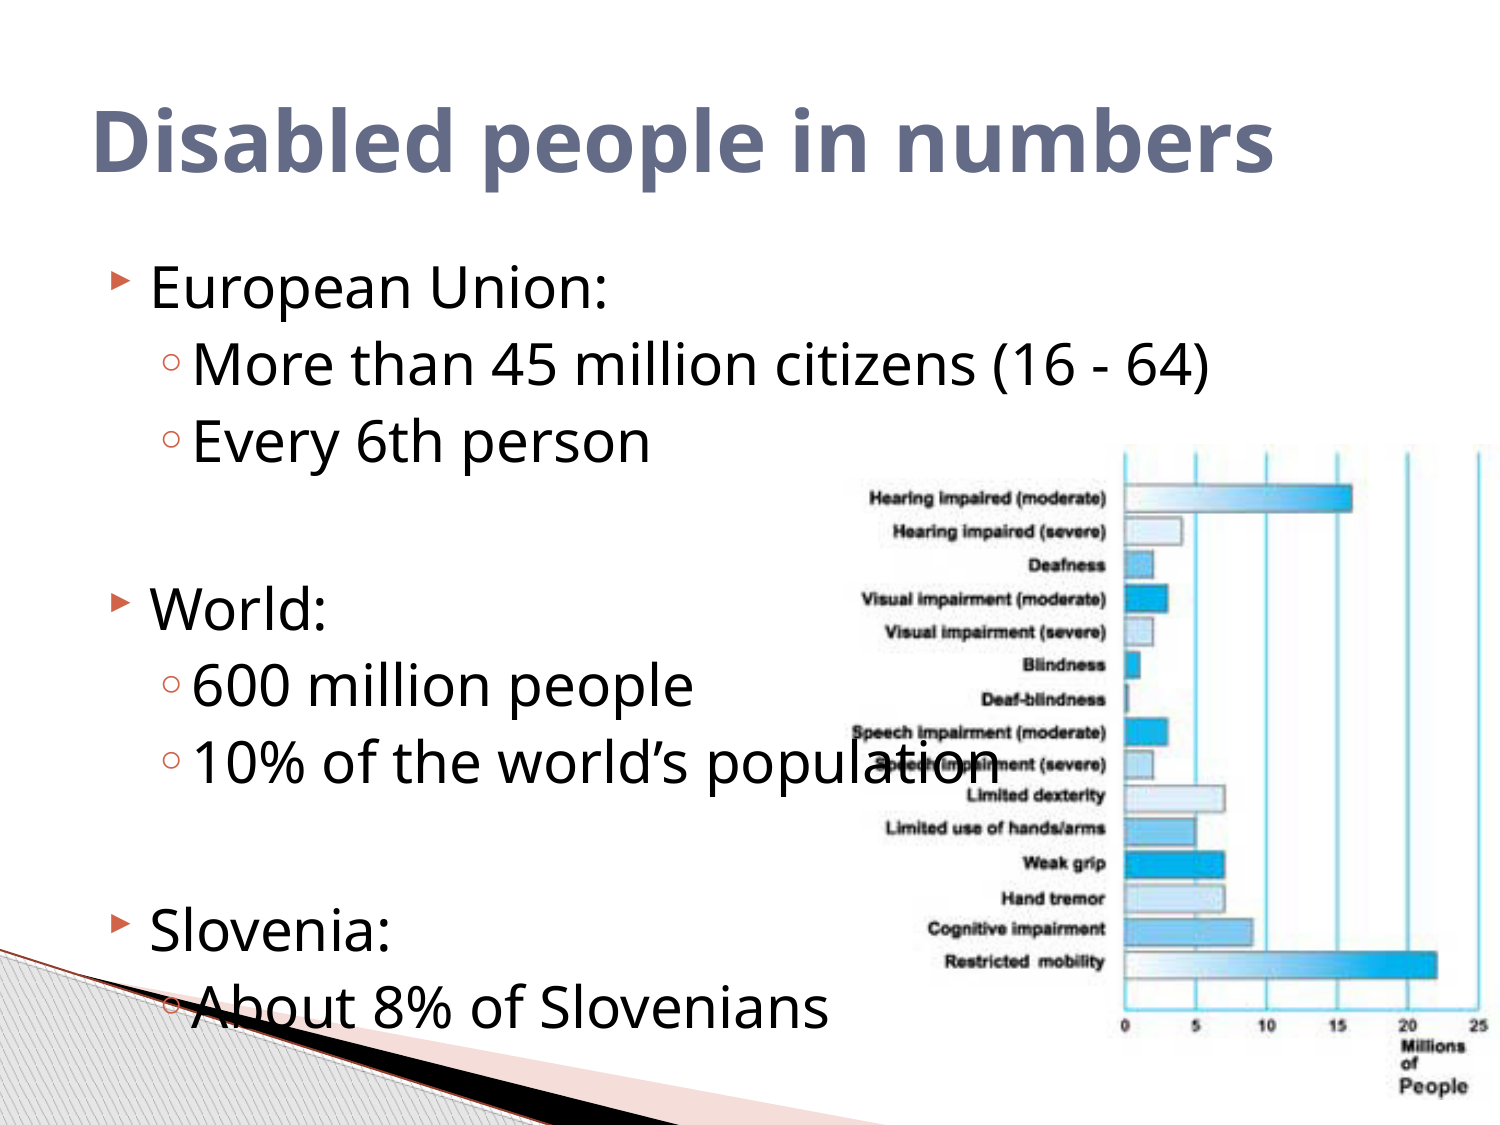

Disabled people in numbers
# European Union:
More than 45 million citizens (16 - 64)
Every 6th person
World:
600 million people
10% of the world’s population
Slovenia:
About 8% of Slovenians